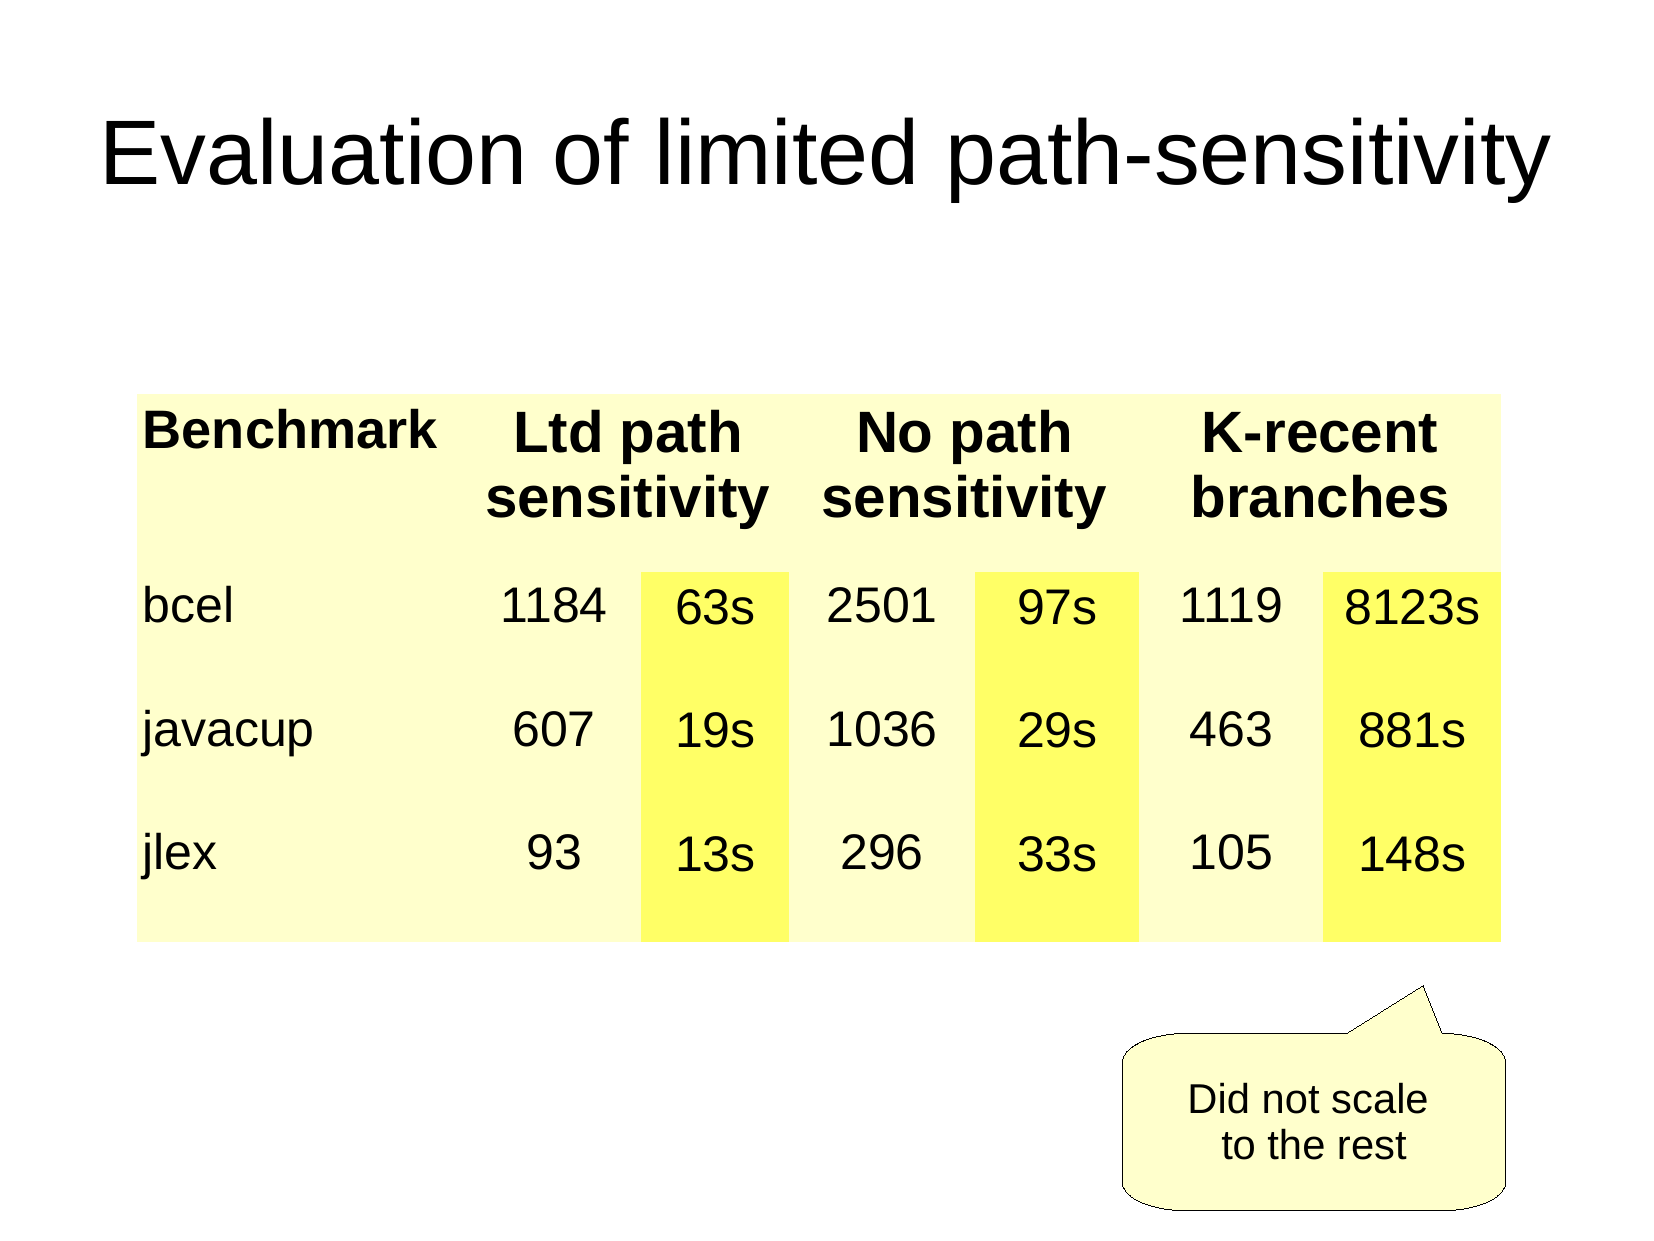

# Evaluation of limited path-sensitivity
| Benchmark | Ltd path sensitivity | | No path sensitivity | | K-recent branches | |
| --- | --- | --- | --- | --- | --- | --- |
| bcel | 1184 | 63s | 2501 | 97s | 1119 | 8123s |
| javacup | 607 | 19s | 1036 | 29s | 463 | 881s |
| jlex | 93 | 13s | 296 | 33s | 105 | 148s |
Did not scale
to the rest